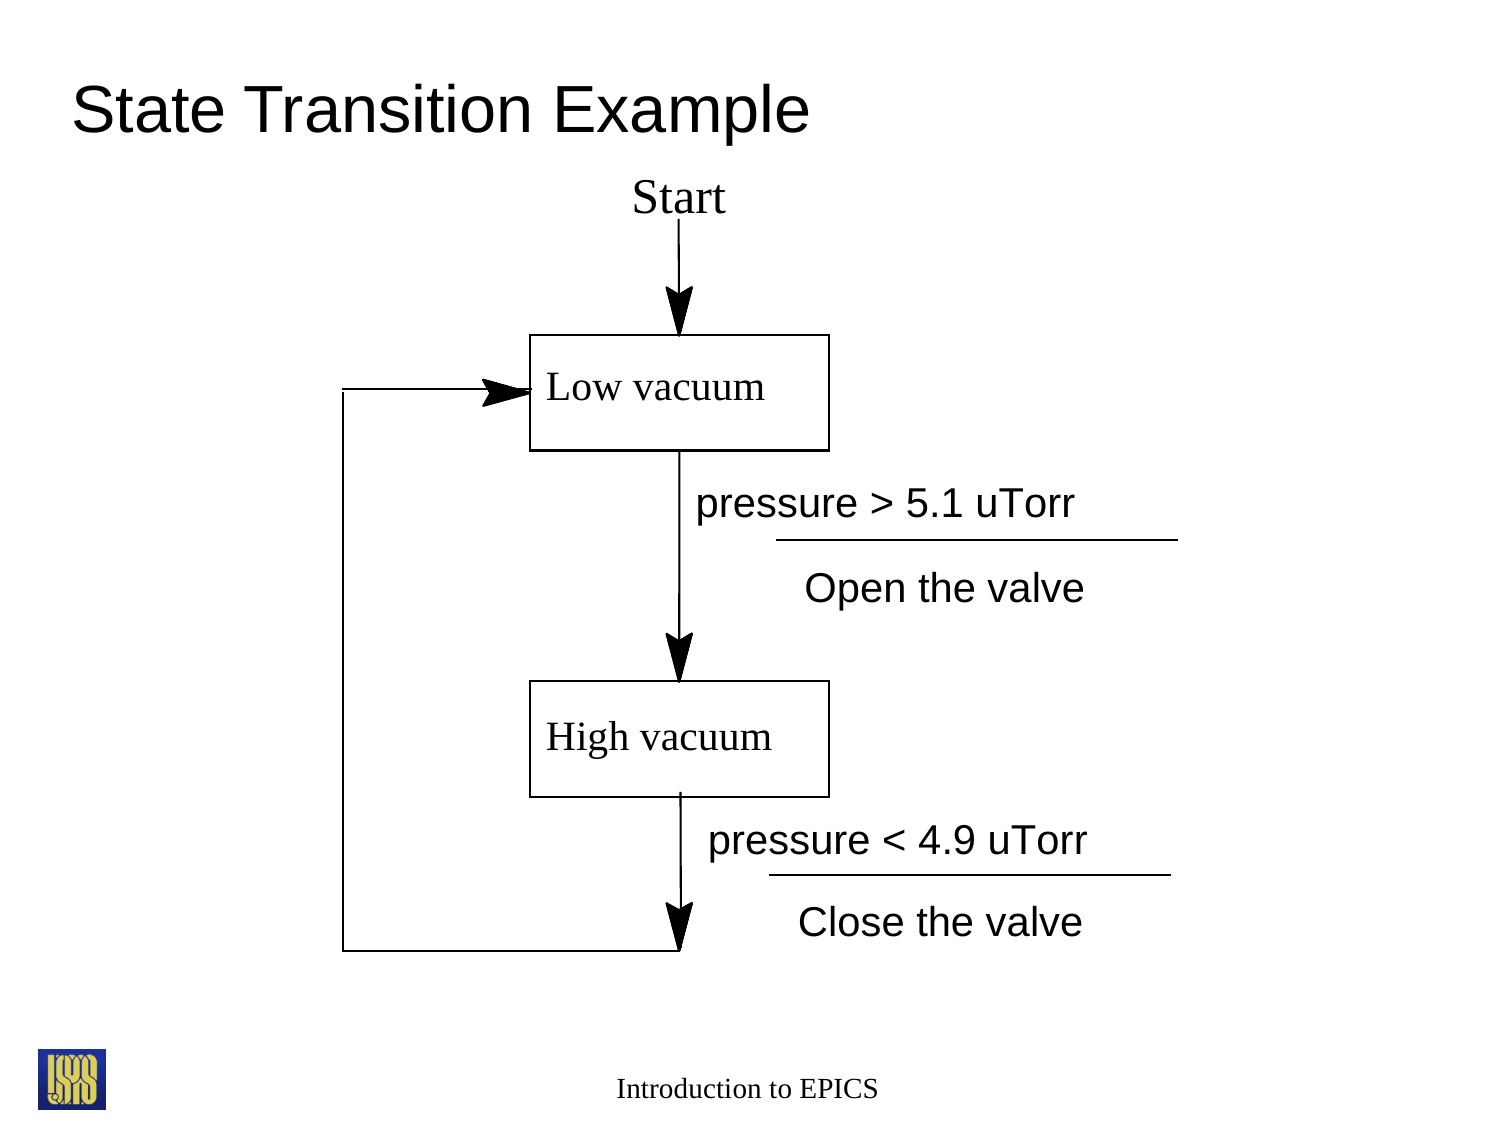

# State Transition Example
Start
Low vacuum
pressure > 5.1 uTorr
Open the valve
High vacuum
pressure < 4.9 uTorr
Close the valve
[Your Presentation Title]